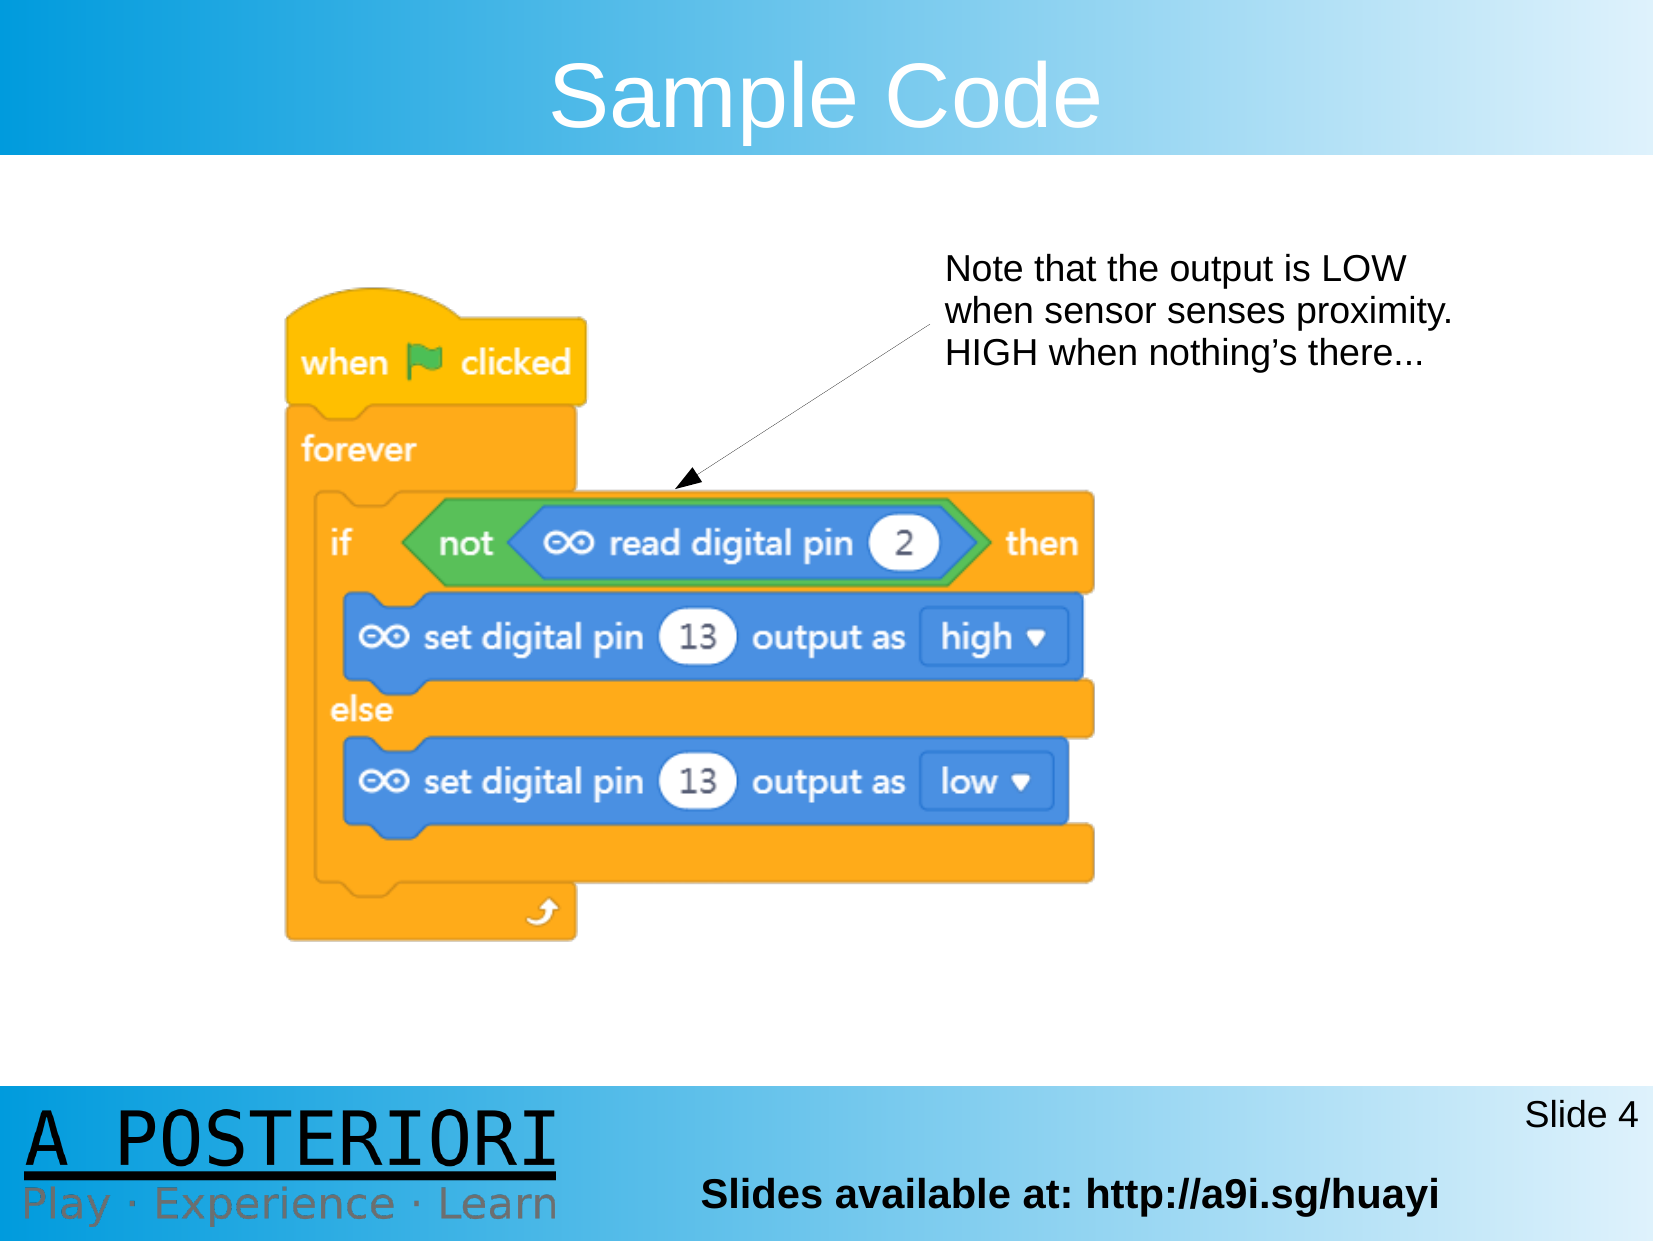

# Sample Code
Note that the output is LOW when sensor senses proximity.
HIGH when nothing’s there...